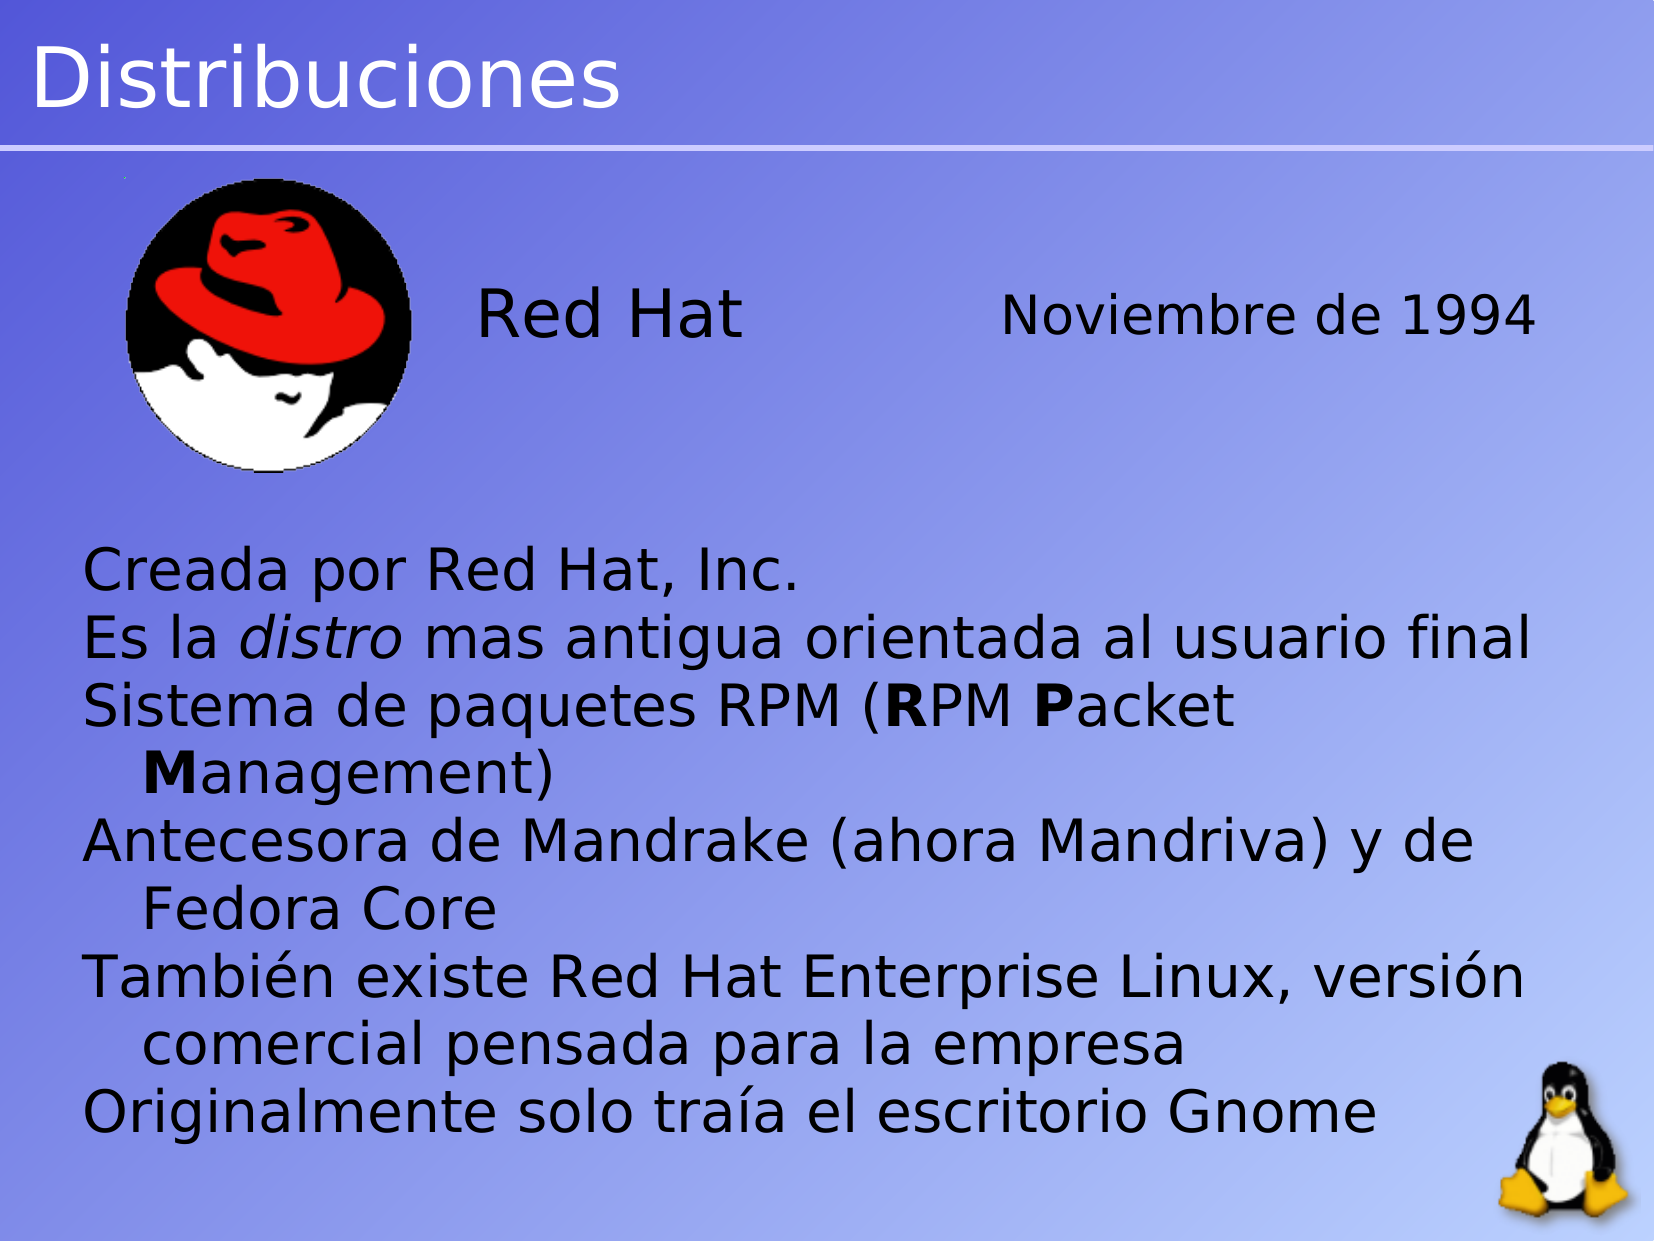

# Distribuciones
Red Hat
Noviembre de 1994
Creada por Red Hat, Inc.
Es la distro mas antigua orientada al usuario final
Sistema de paquetes RPM (RPM Packet Management)
Antecesora de Mandrake (ahora Mandriva) y de Fedora Core
También existe Red Hat Enterprise Linux, versión comercial pensada para la empresa
Originalmente solo traía el escritorio Gnome